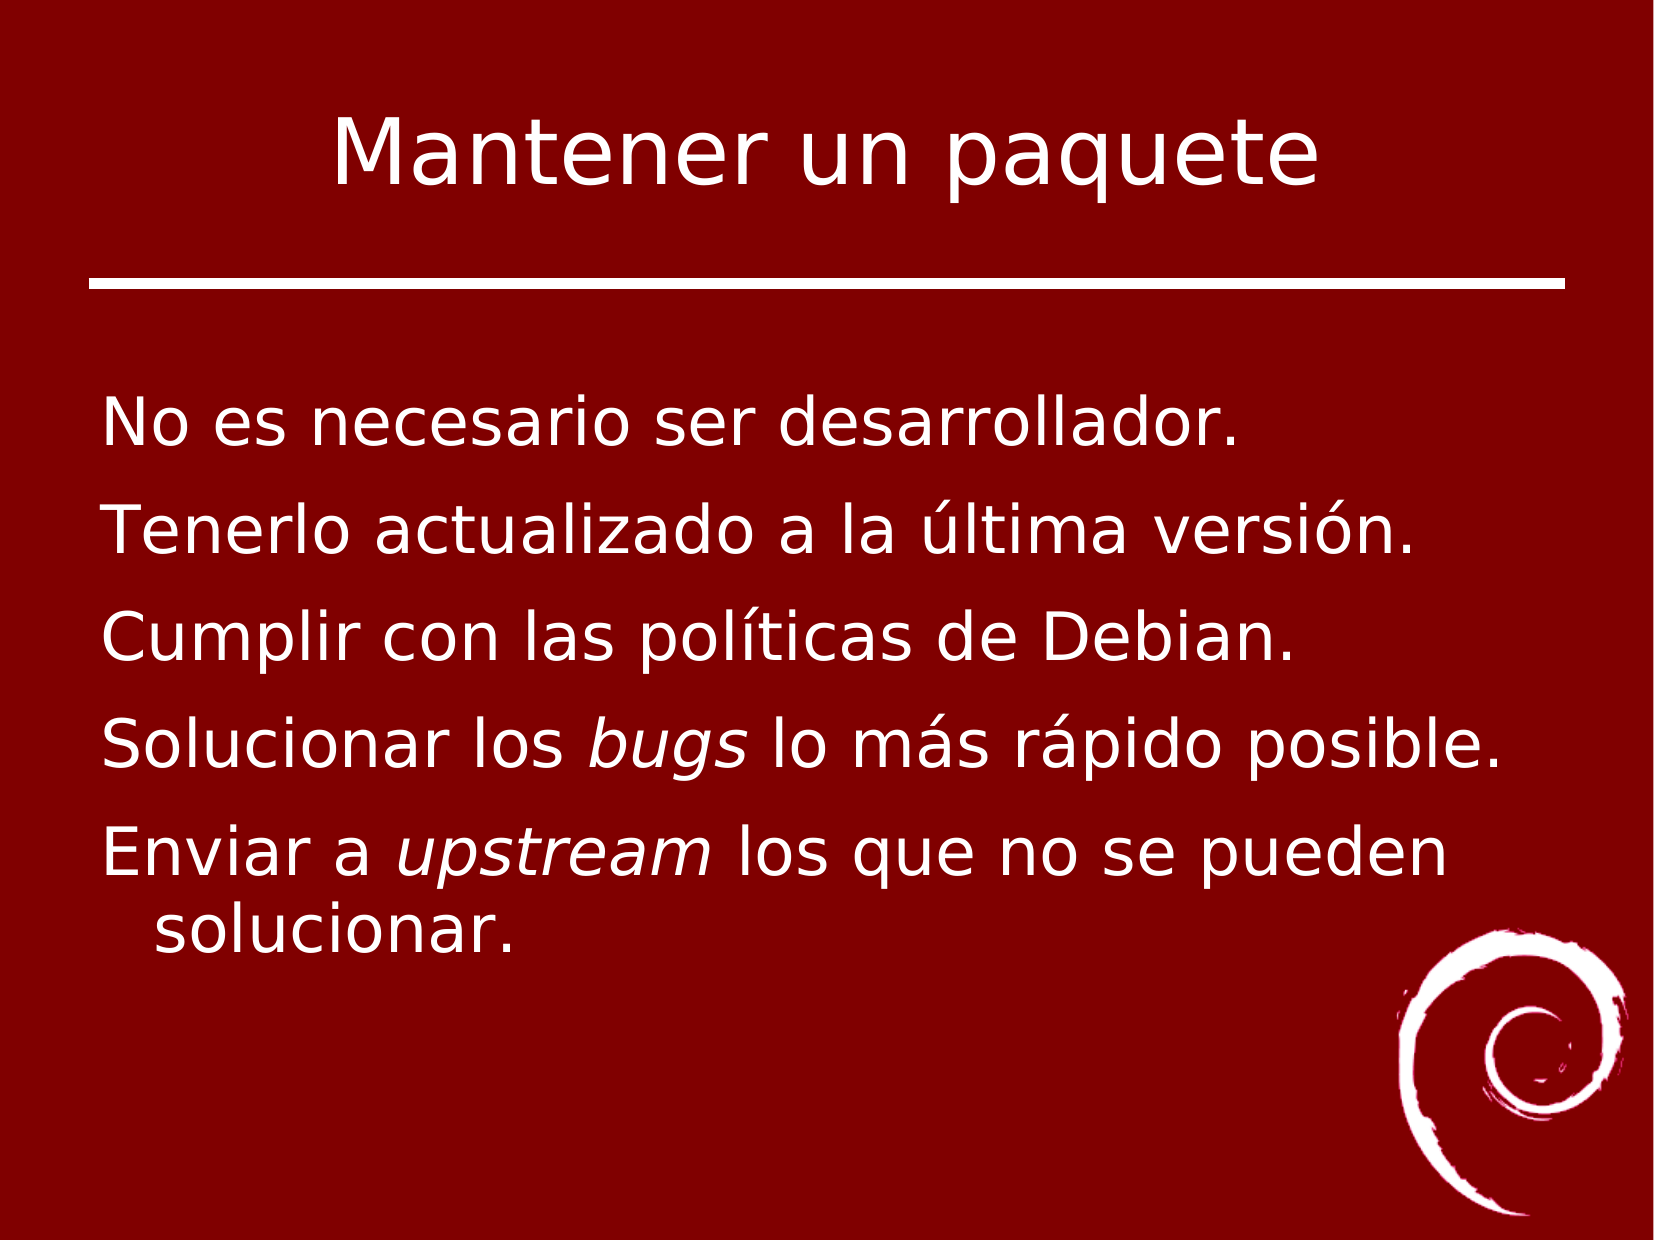

# Mantener un paquete
No es necesario ser desarrollador.
Tenerlo actualizado a la última versión.
Cumplir con las políticas de Debian.
Solucionar los bugs lo más rápido posible.
Enviar a upstream los que no se pueden solucionar.